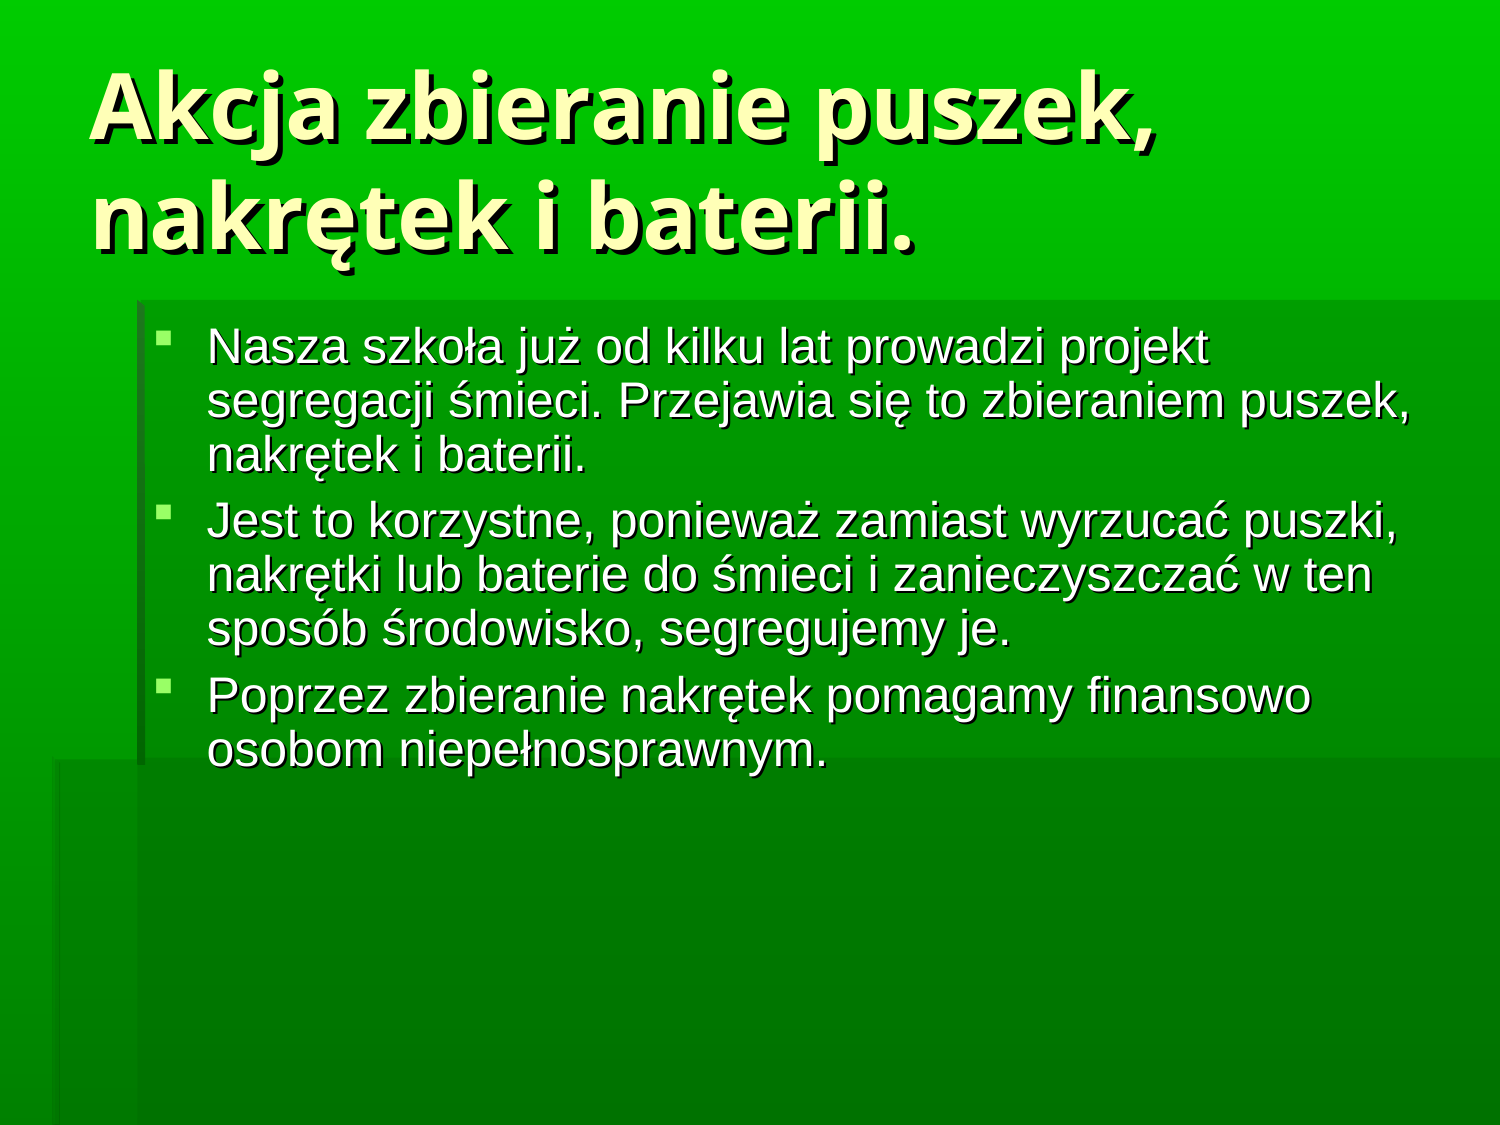

# Akcja zbieranie puszek, nakrętek i baterii.
Nasza szkoła już od kilku lat prowadzi projekt segregacji śmieci. Przejawia się to zbieraniem puszek, nakrętek i baterii.
Jest to korzystne, ponieważ zamiast wyrzucać puszki, nakrętki lub baterie do śmieci i zanieczyszczać w ten sposób środowisko, segregujemy je.
Poprzez zbieranie nakrętek pomagamy finansowo osobom niepełnosprawnym.